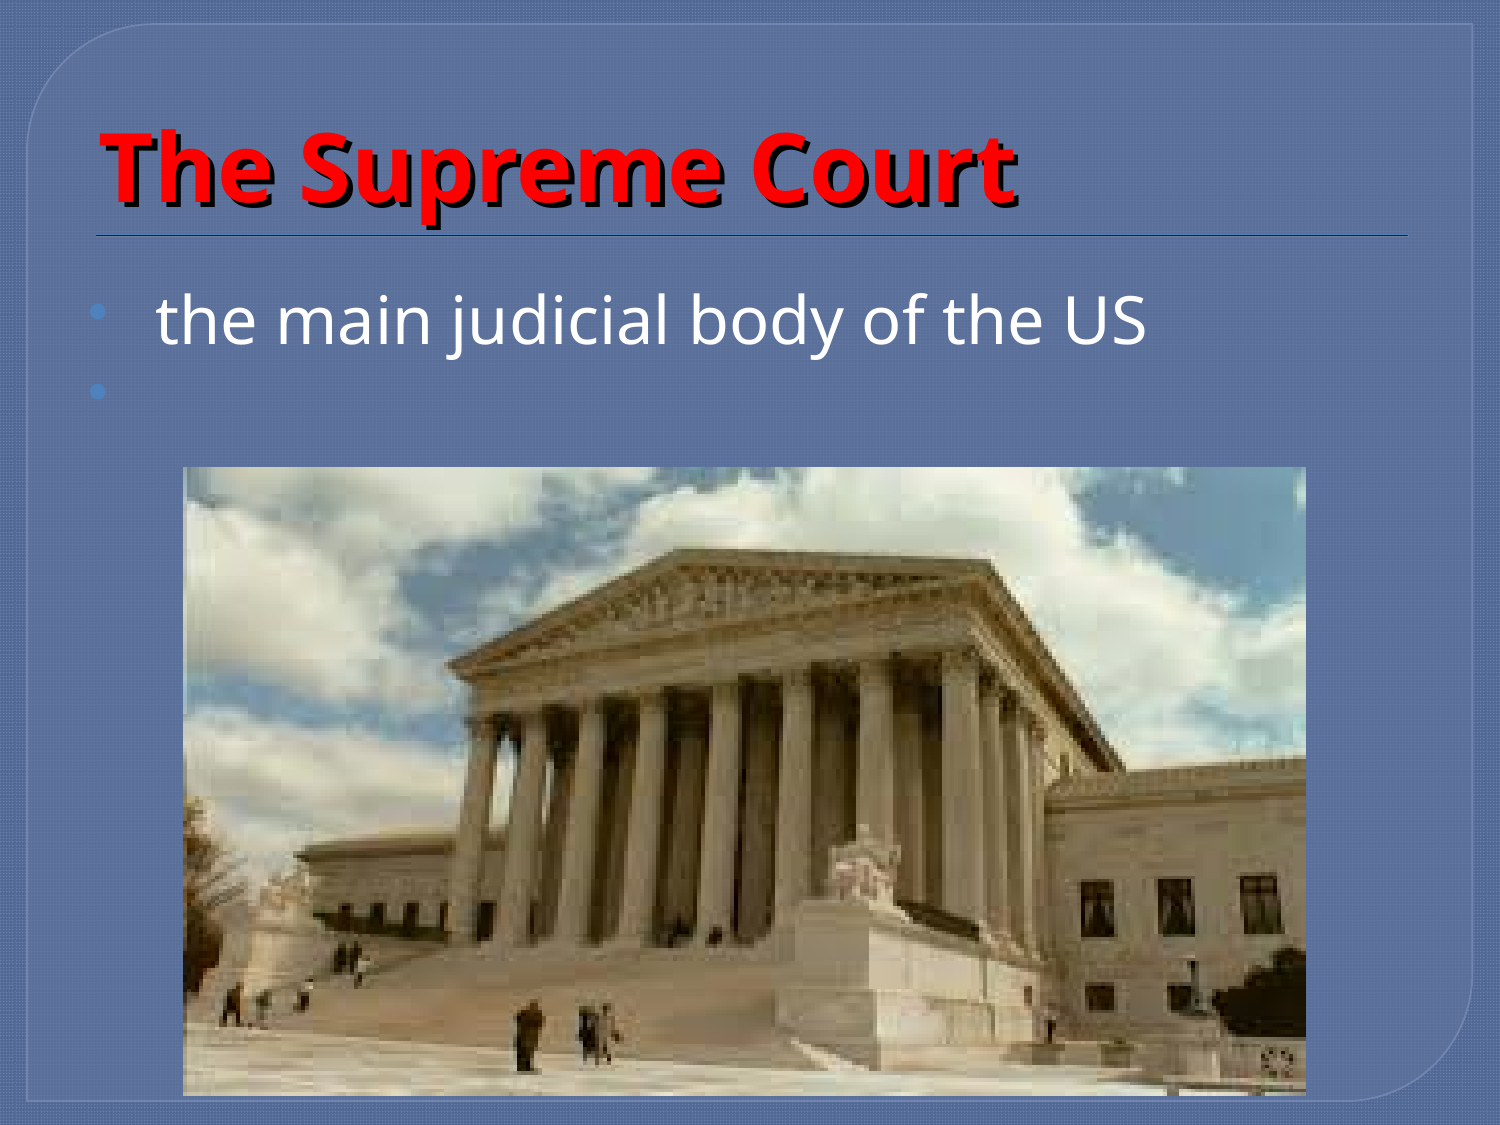

# The Supreme Court
 the main judicial body of the US